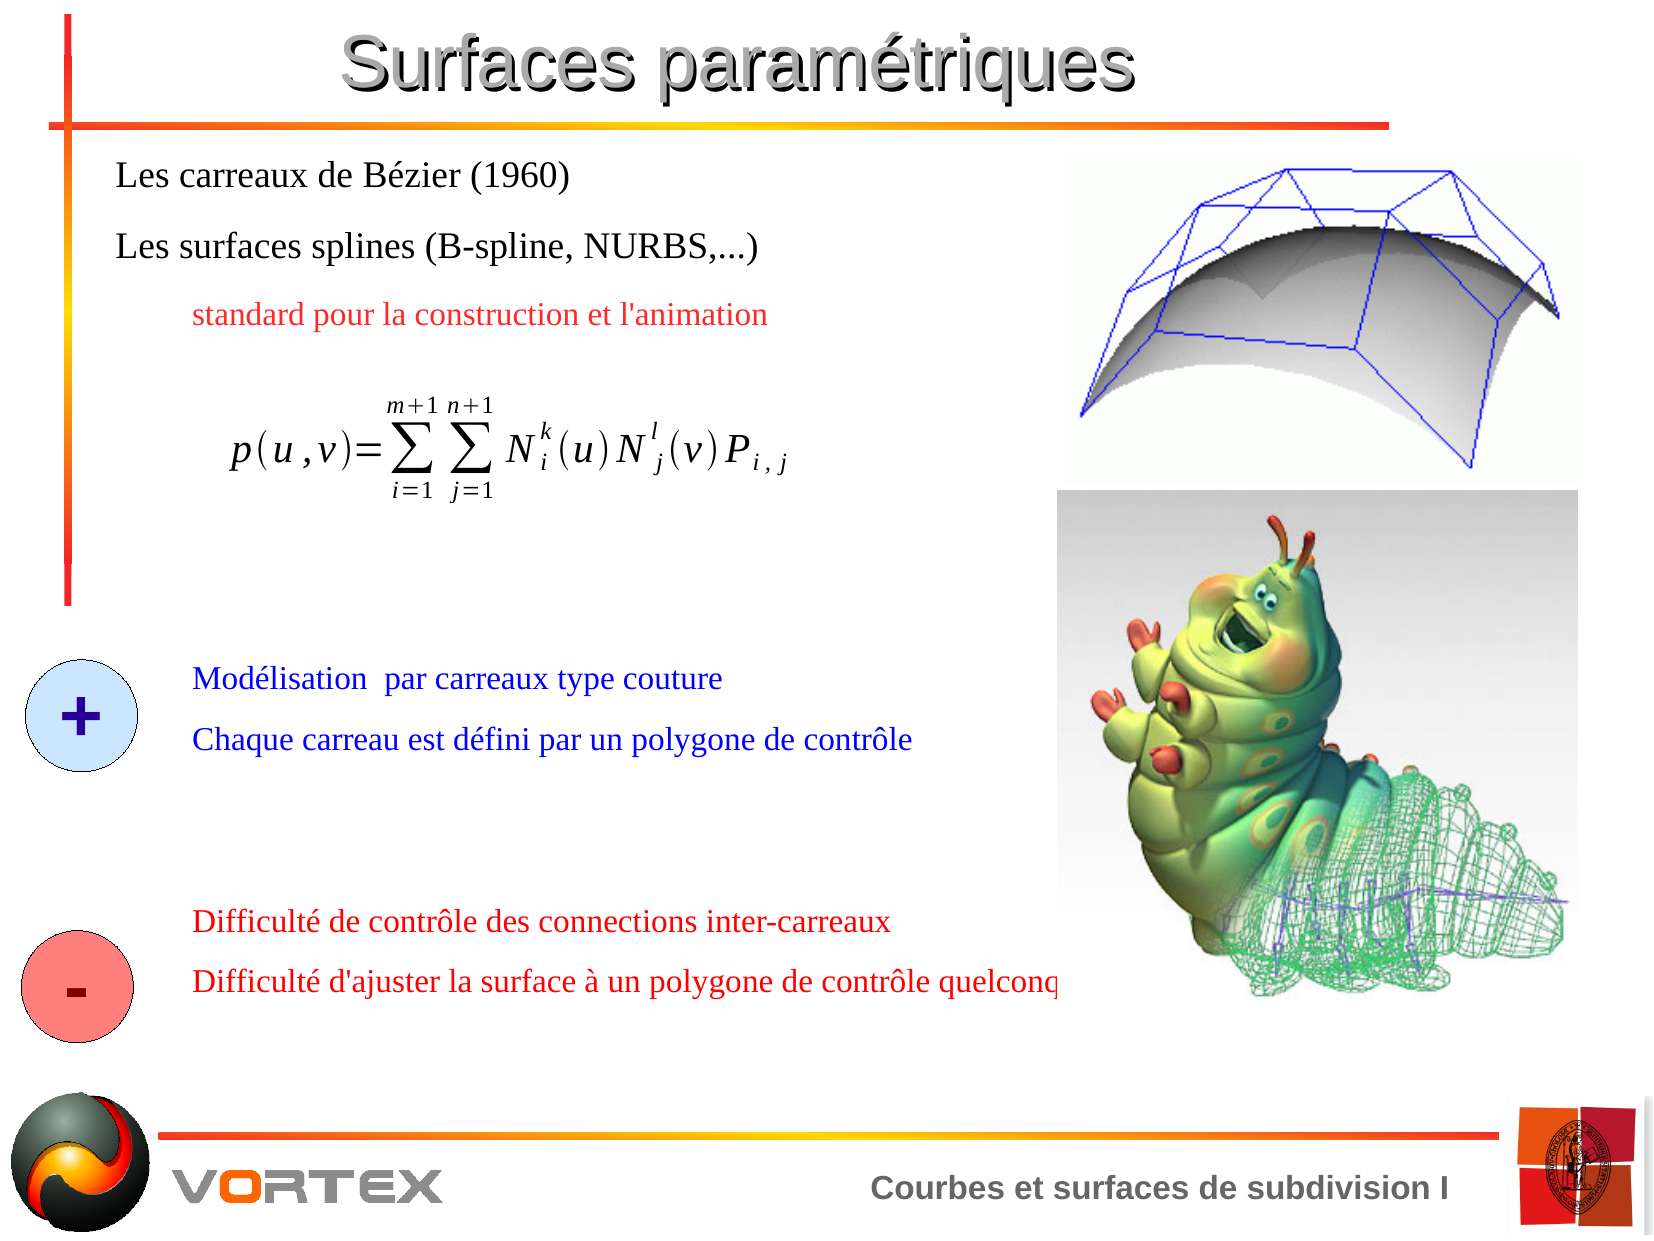

# Surfaces paramétriques
Les carreaux de Bézier (1960)
Les surfaces splines (B-spline, NURBS,...)
standard pour la construction et l'animation
Modélisation par carreaux type couture
Chaque carreau est défini par un polygone de contrôle
Difficulté de contrôle des connections inter-carreaux
Difficulté d'ajuster la surface à un polygone de contrôle quelconque
+
-